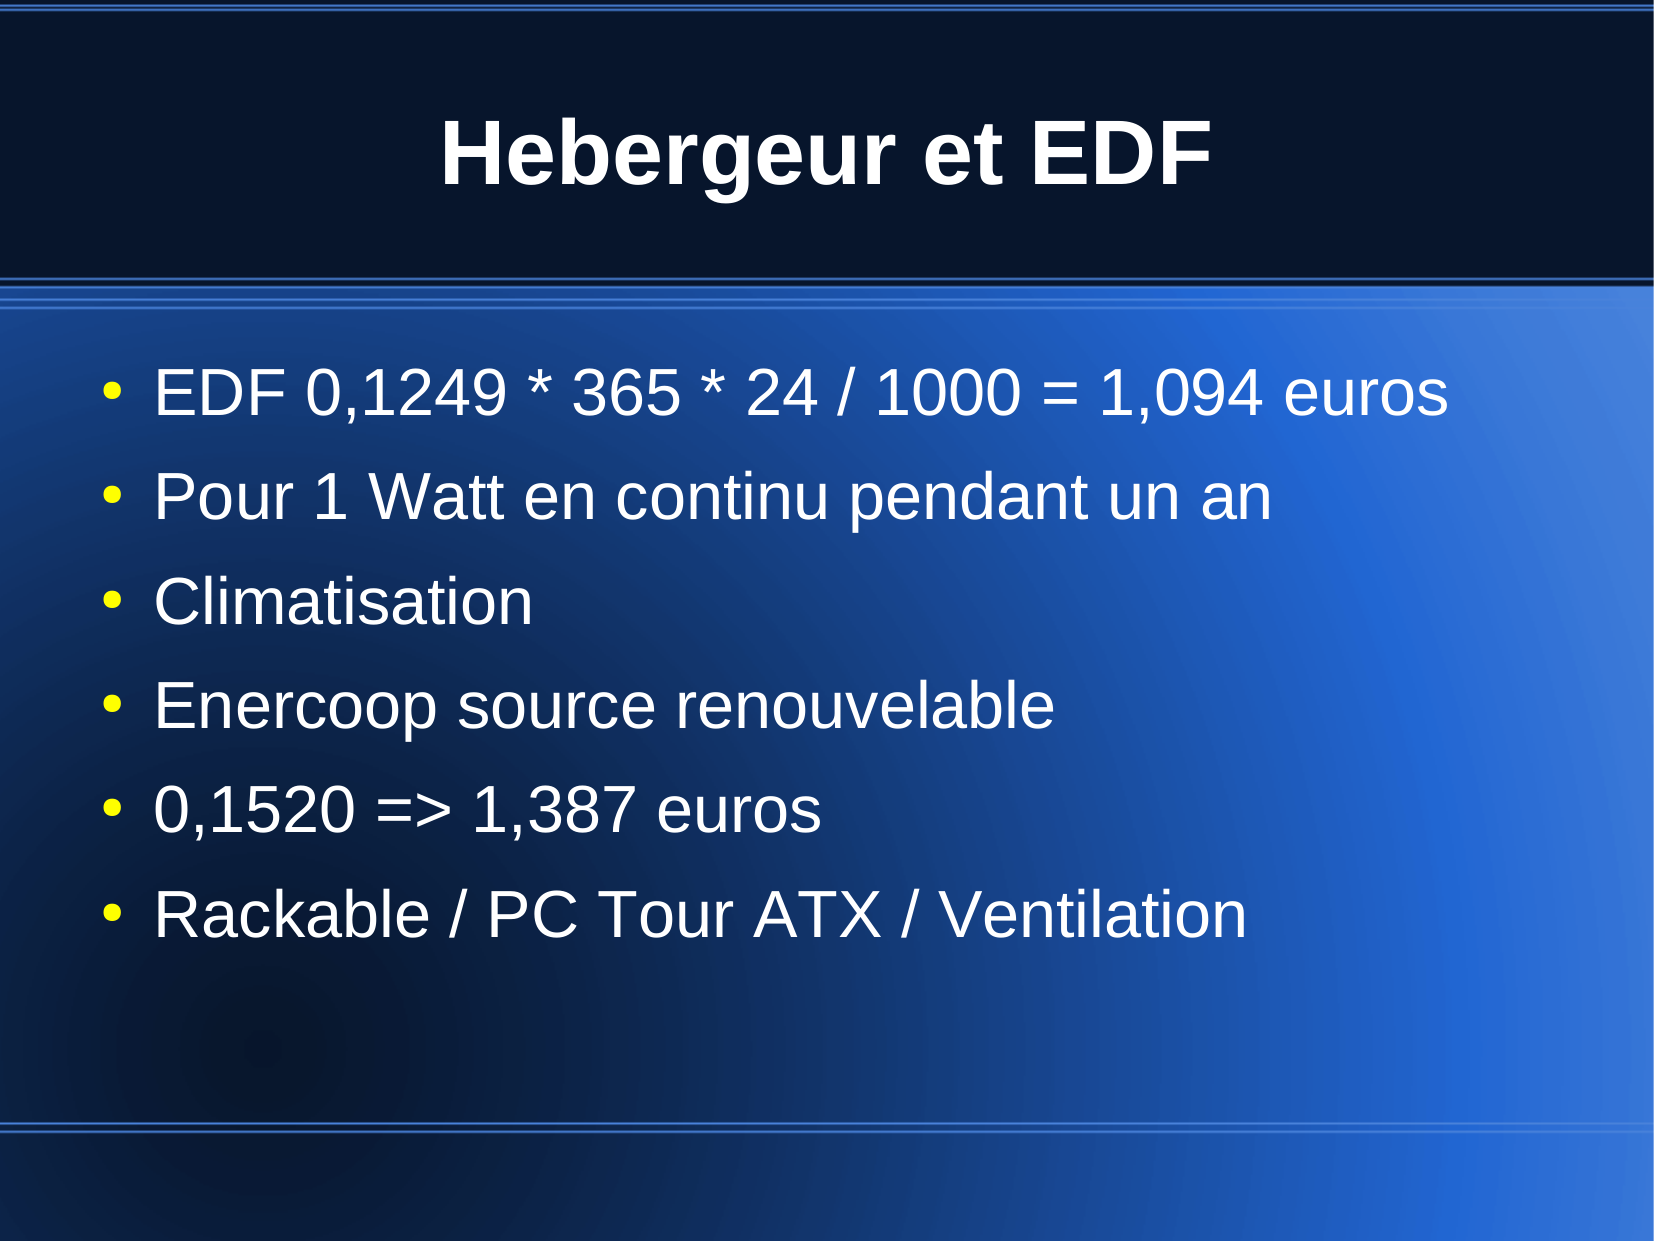

# Hebergeur et EDF
EDF 0,1249 * 365 * 24 / 1000 = 1,094 euros
Pour 1 Watt en continu pendant un an
Climatisation
Enercoop source renouvelable
0,1520 => 1,387 euros
Rackable / PC Tour ATX / Ventilation